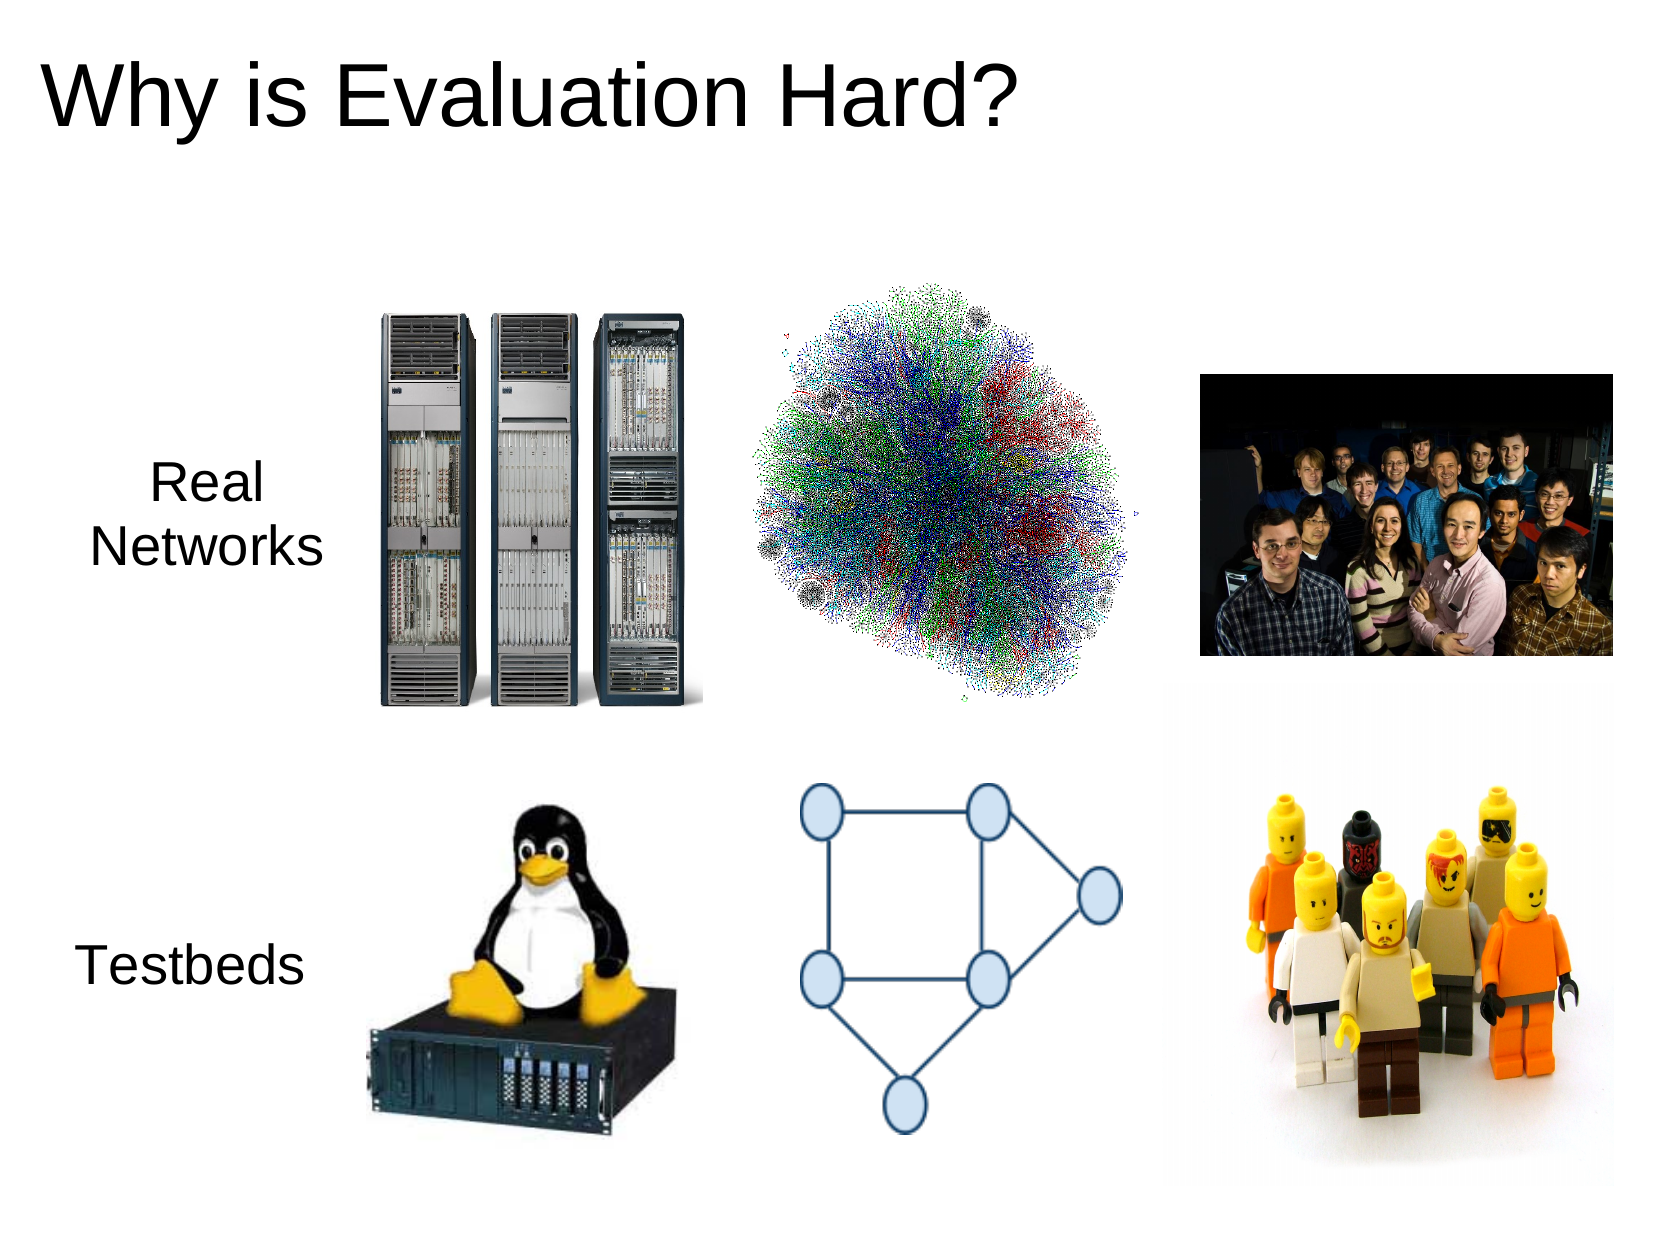

# Why is Evaluation Hard?
Real
Networks
Testbeds